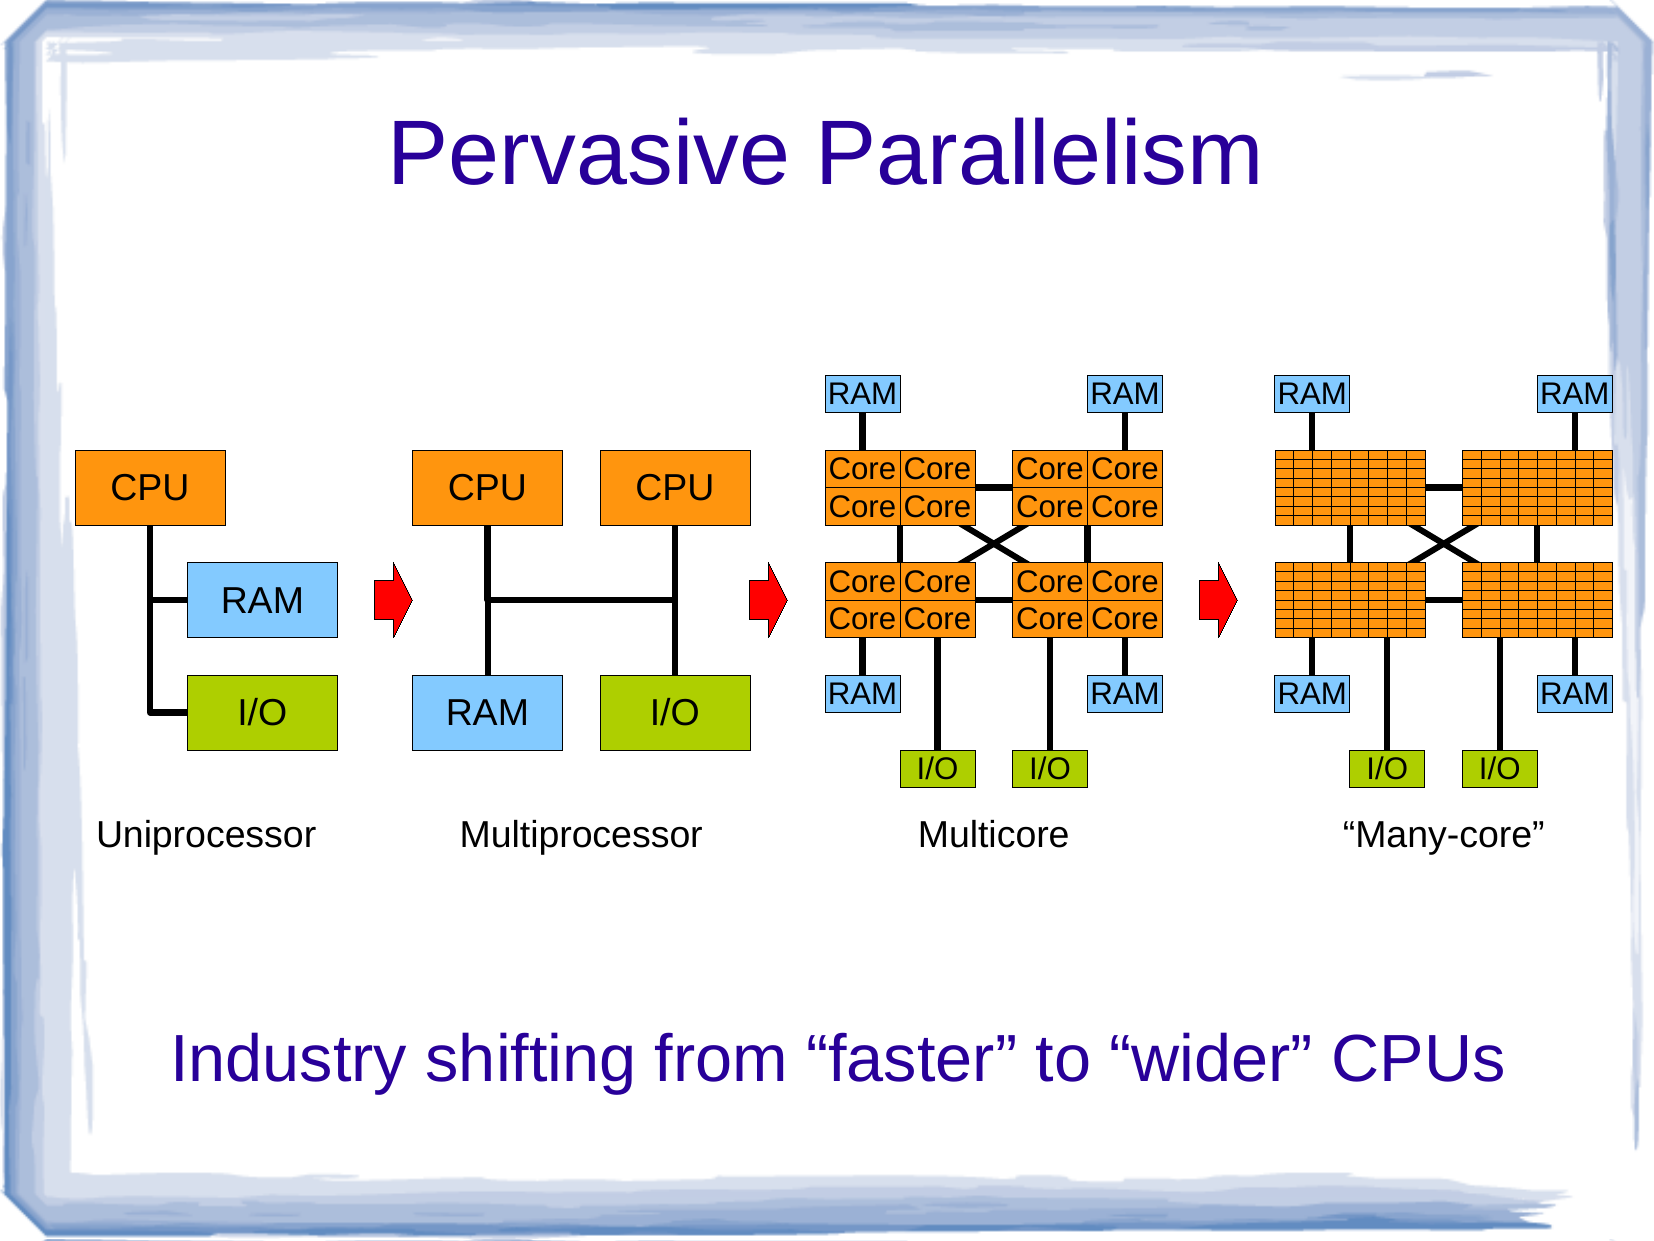

# Pervasive Parallelism
RAM
RAM
Core
Core
Core
Core
Core
Core
Core
Core
Core
Core
Core
Core
Core
Core
Core
Core
RAM
RAM
I/O
I/O
Multicore
RAM
RAM
RAM
RAM
I/O
I/O
“Many-core”
CPU
CPU
CPU
RAM
I/O
Multiprocessor
RAM
I/O
Uniprocessor
Industry shifting from “faster” to “wider” CPUs